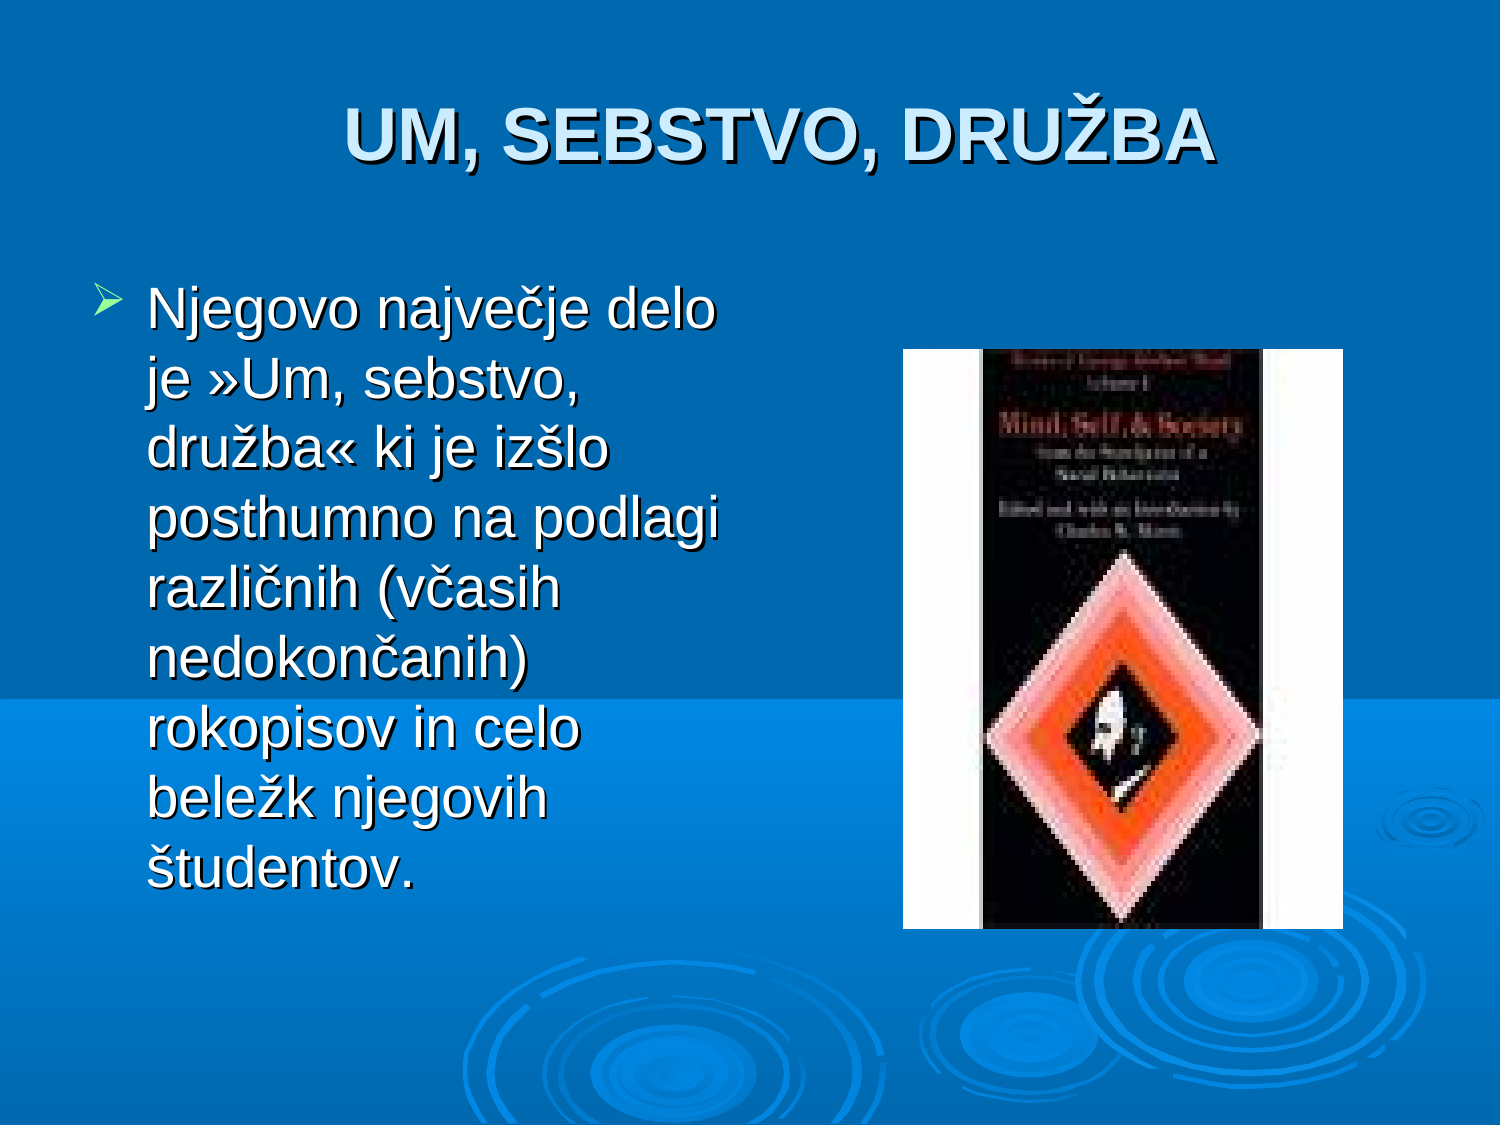

UM, SEBSTVO, DRUŽBA
# Njegovo največje delo je »Um, sebstvo, družba« ki je izšlo posthumno na podlagi različnih (včasih nedokončanih) rokopisov in celo beležk njegovih študentov.